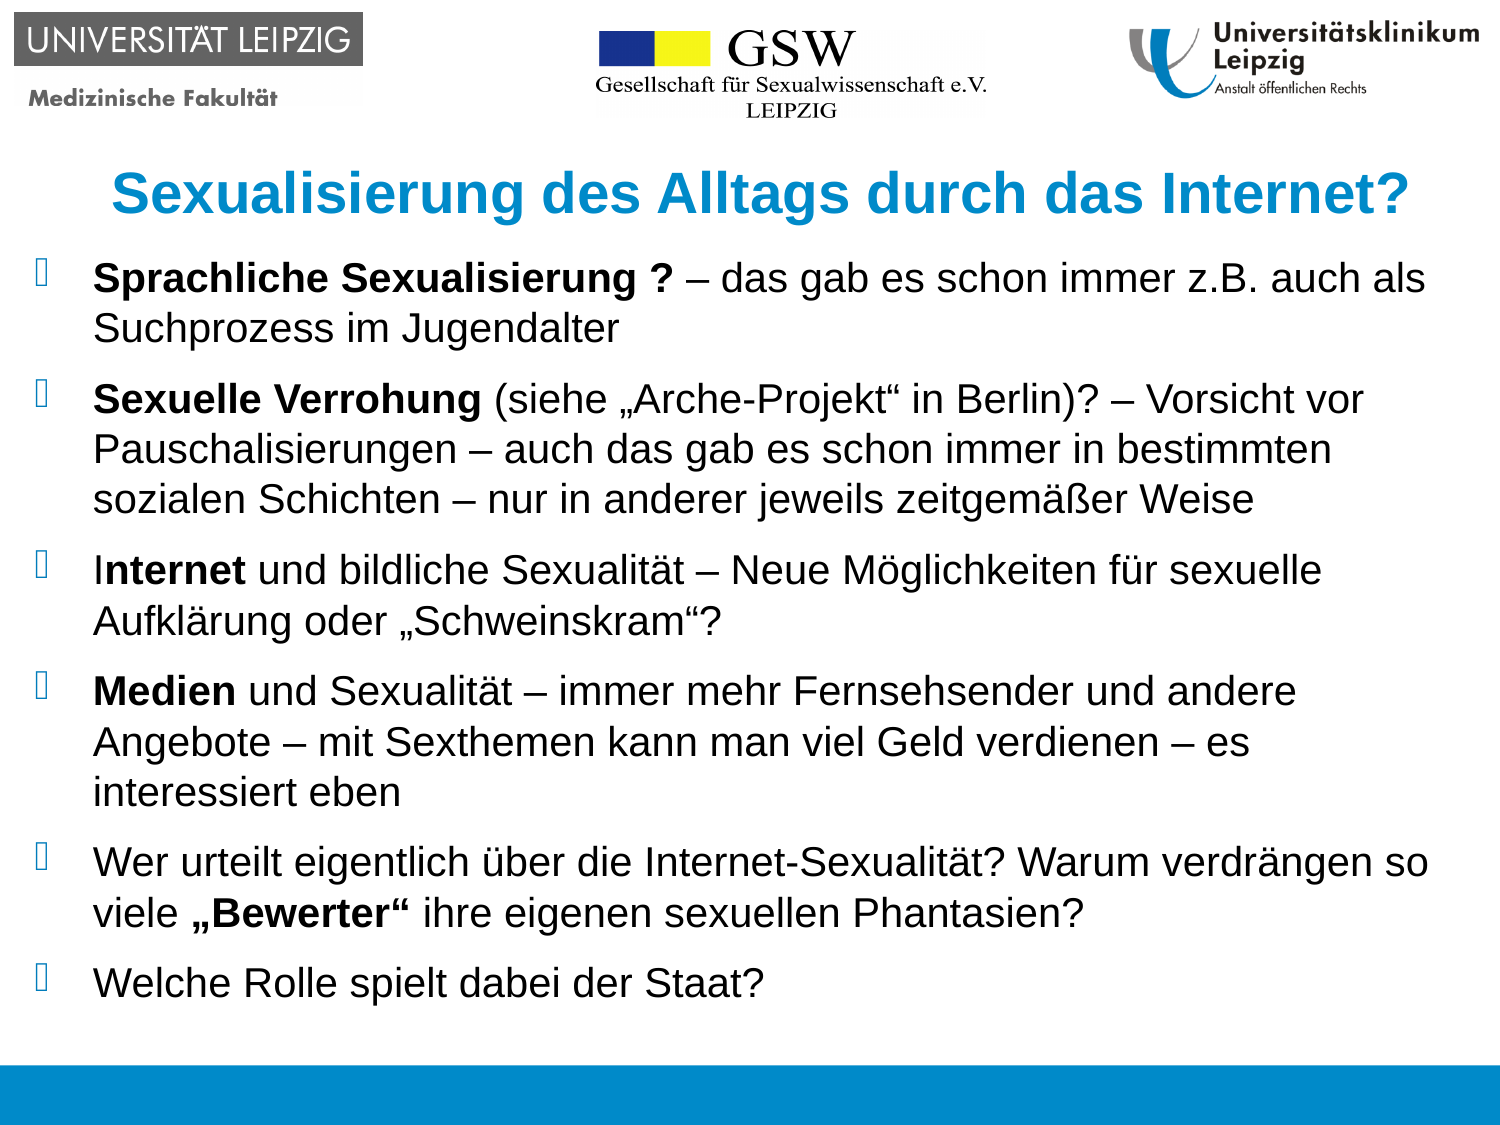

© Universitätsmedizin Leipzig
# Sexualisierung des Alltags durch das Internet?
Sprachliche Sexualisierung ? – das gab es schon immer z.B. auch als Suchprozess im Jugendalter
Sexuelle Verrohung (siehe „Arche-Projekt“ in Berlin)? – Vorsicht vor Pauschalisierungen – auch das gab es schon immer in bestimmten sozialen Schichten – nur in anderer jeweils zeitgemäßer Weise
Internet und bildliche Sexualität – Neue Möglichkeiten für sexuelle Aufklärung oder „Schweinskram“?
Medien und Sexualität – immer mehr Fernsehsender und andere Angebote – mit Sexthemen kann man viel Geld verdienen – es interessiert eben
Wer urteilt eigentlich über die Internet-Sexualität? Warum verdrängen so viele „Bewerter“ ihre eigenen sexuellen Phantasien?
Welche Rolle spielt dabei der Staat?